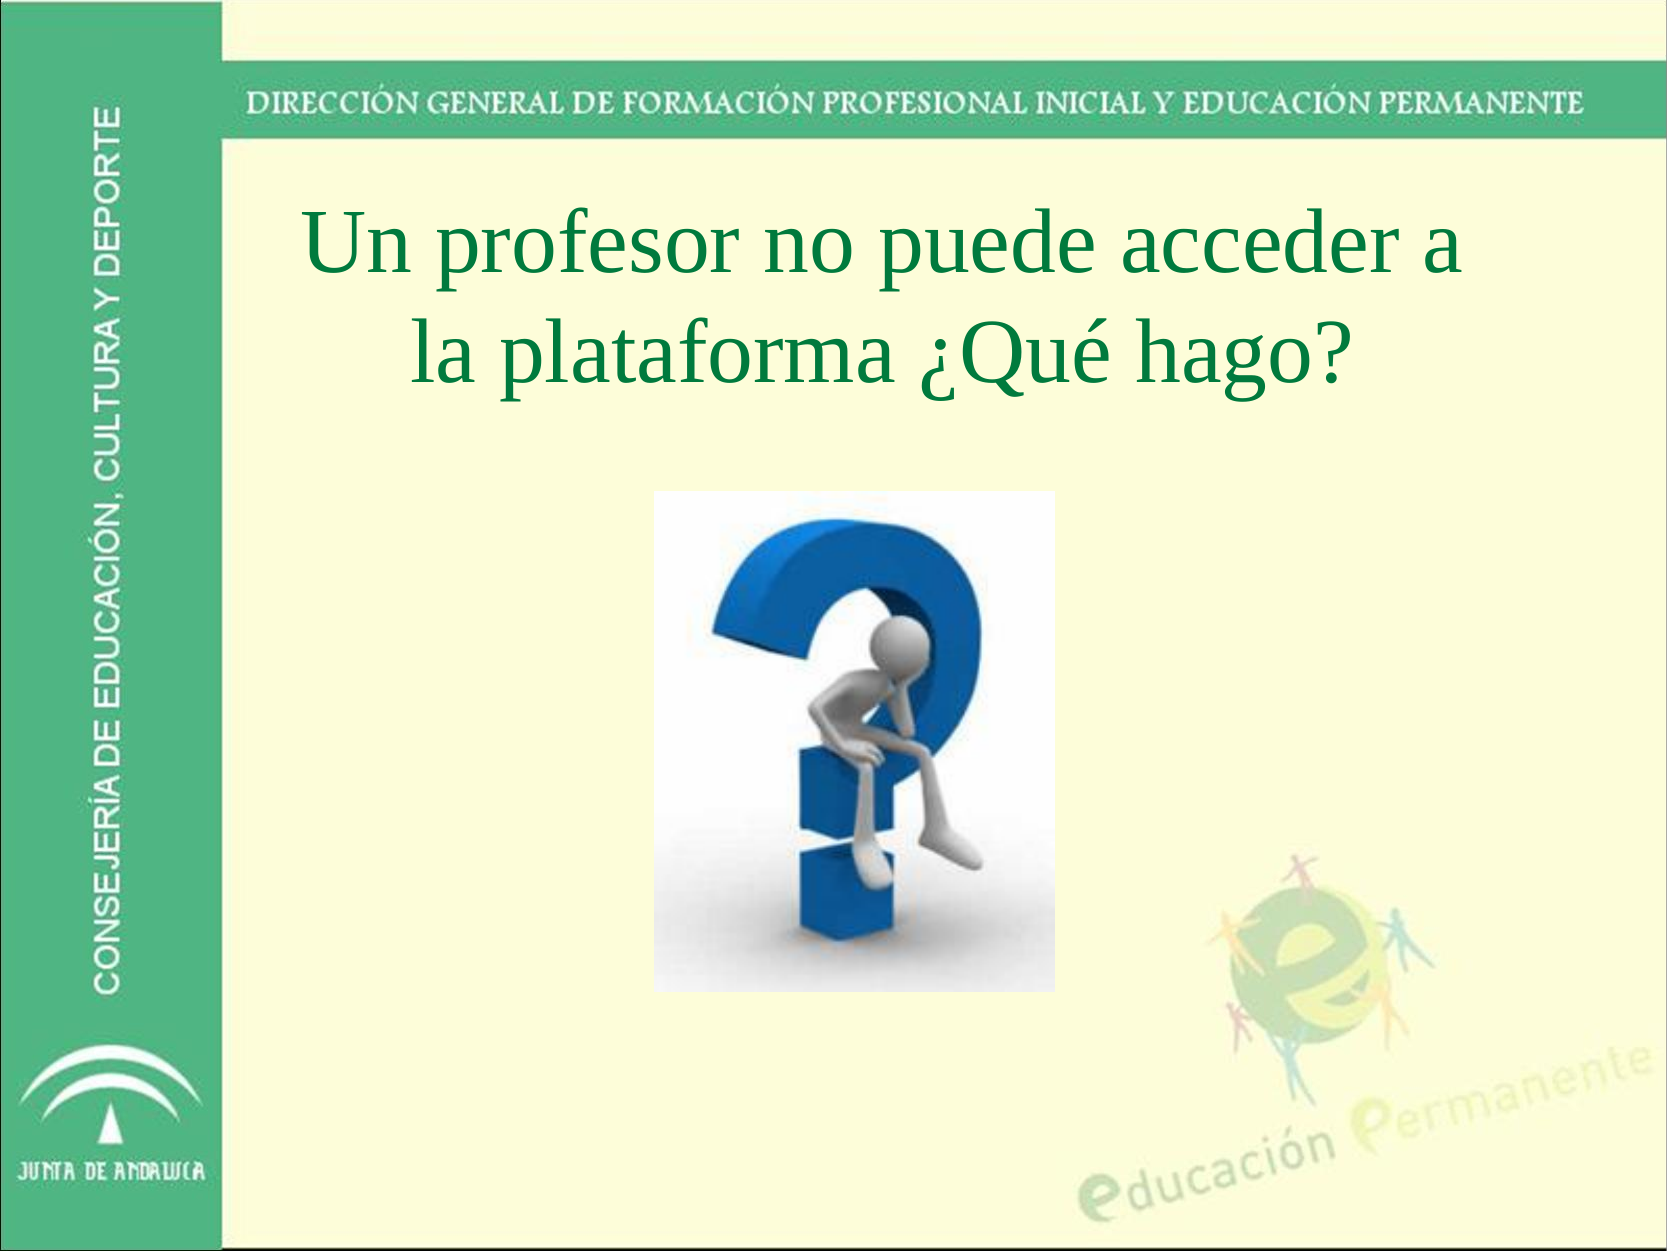

# Un profesor no puede acceder a la plataforma ¿Qué hago?